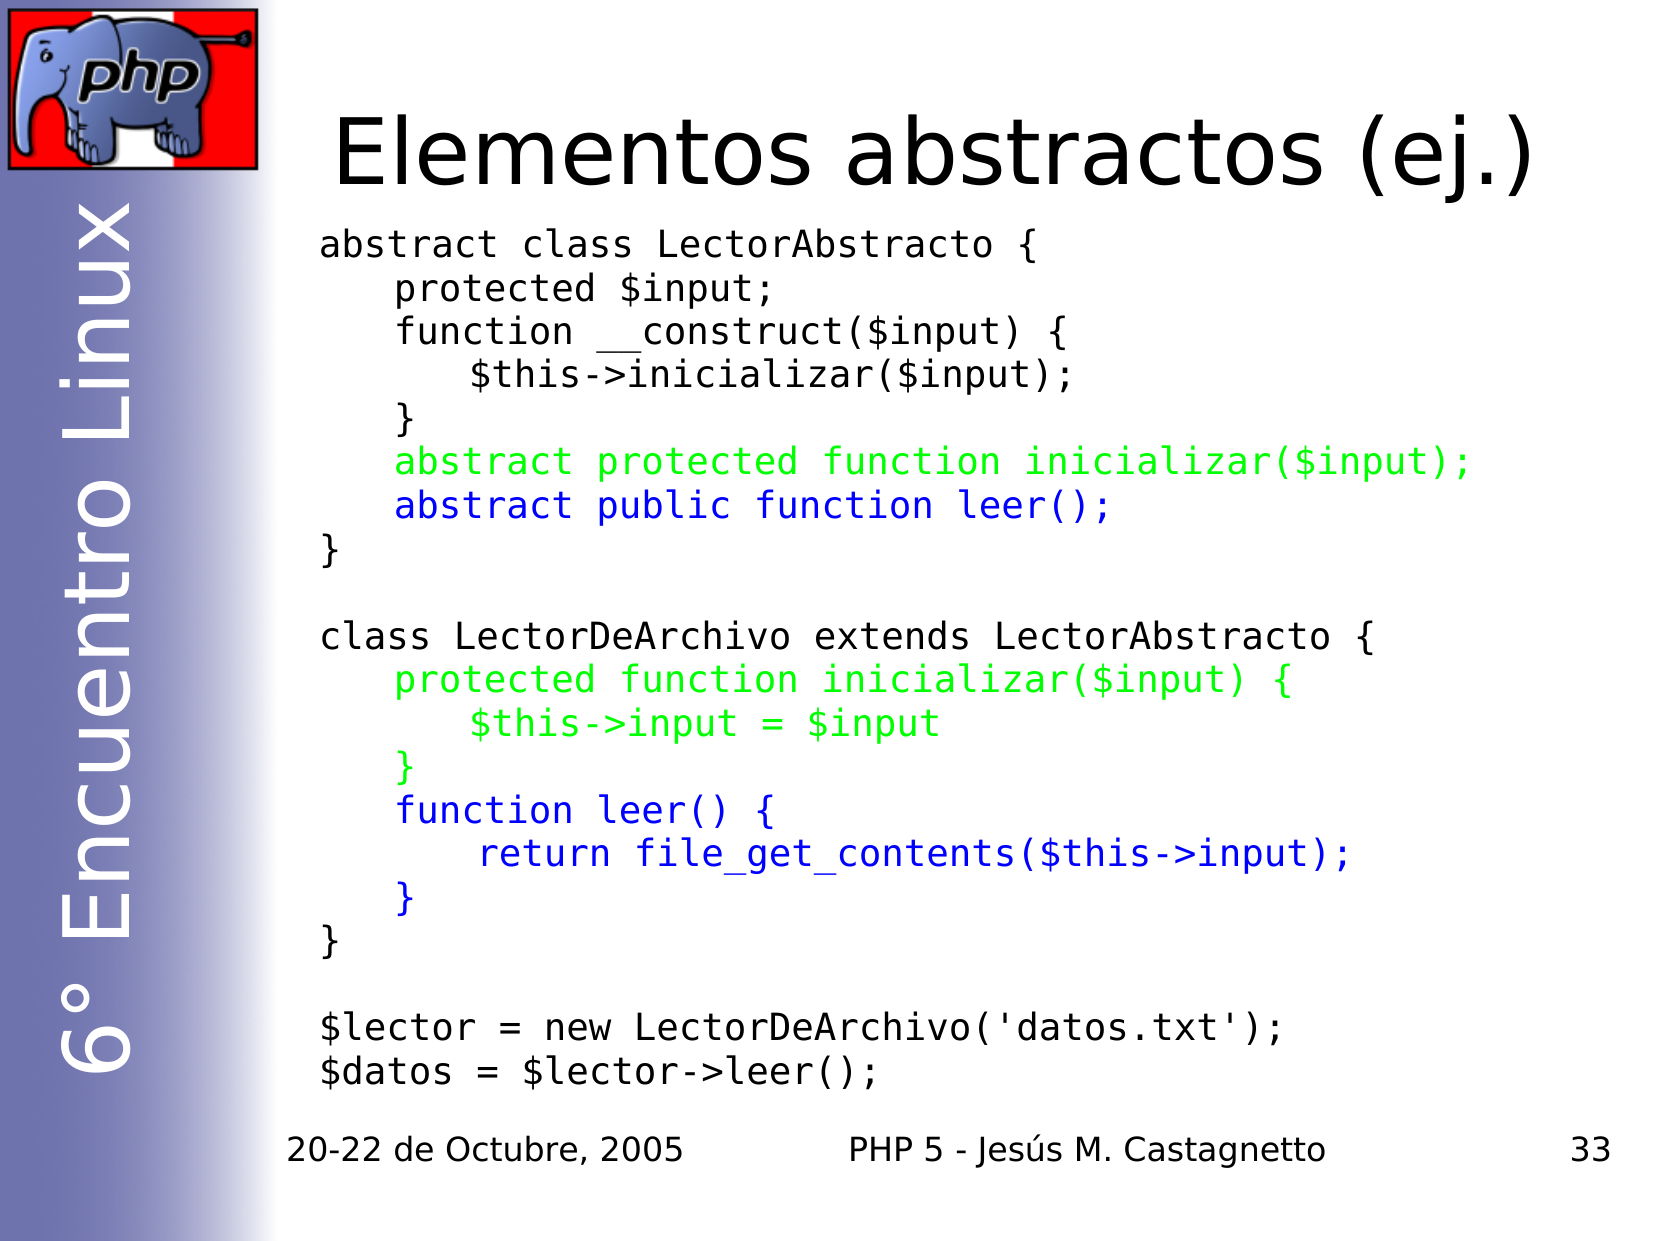

# Elementos abstractos (ej.)
abstract class LectorAbstracto {
	protected $input;
	function __construct($input) {
		$this->inicializar($input);
	}
	abstract protected function inicializar($input);
	abstract public function leer();
}
class LectorDeArchivo extends LectorAbstracto {
	protected function inicializar($input) {
		$this->input = $input
	}
	function leer() {
 return file_get_contents($this->input);
	}
}
$lector = new LectorDeArchivo('datos.txt');
$datos = $lector->leer();
20-22 de Octubre, 2005
PHP 5 - Jesús M. Castagnetto
33